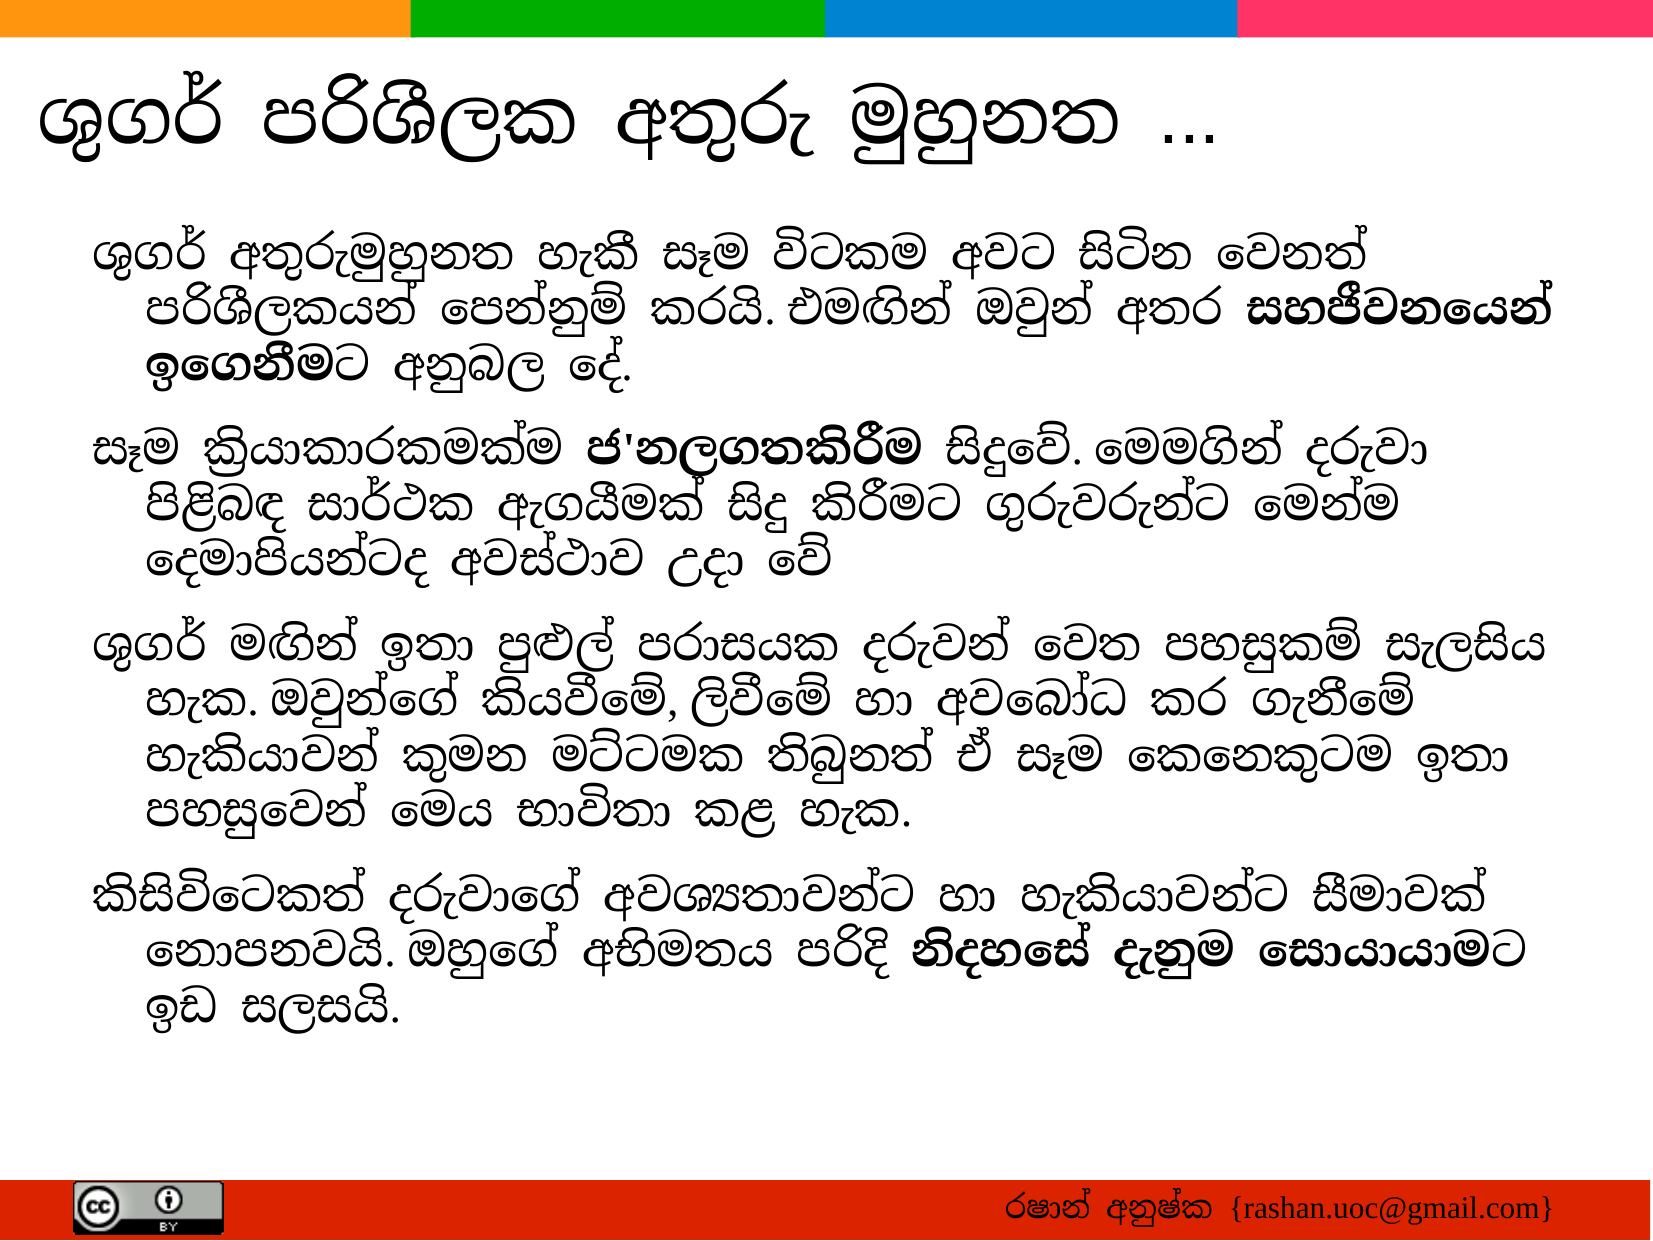

# ශුගර් පරිශීලක අතුරු මුහුනත ...
ශුගර් අතුරුමුහුනත හැකී සෑම විටකම අවට සිටින වෙනත් පරිශීලකයන් පෙන්නුම් කරයි. එමඟින් ඔවුන් අතර සහජීවනයෙන් ඉගෙනීමට අනුබල දේ.
සෑම ක්‍රියාකාරකමක්ම ජ'නලගතකිරීම සිදුවේ. මෙමගින් දරුවා පිළිබඳ සාර්ථක ඇගයීමක් සිදු කිරීමට ගුරුවරුන්ට මෙන්ම දෙමාපියන්ටද අවස්ථාව උදා වේ
ශුගර් මඟින් ඉතා පුළුල් පරාසයක දරුවන් වෙත පහසුකම් සැලසිය හැක. ඔවුන්ගේ කියවීමේ, ලිවීමේ හා අවබෝධ කර ගැනීමේ හැකියාවන් කුමන මට්ටමක තිබුනත් ඒ සෑම කෙනෙකුටම ඉතා පහසුවෙන් මෙය භාවිතා කළ හැක.
කිසිවිටෙකත් දරුවාගේ අවශ්‍යතාවන්ට හා හැකියාවන්ට සීමාවක් නොපනවයි. ඔහුගේ අභිමතය පරිදි නිදහසේ දැනුම සොයායාමට ඉඩ සලසයි.